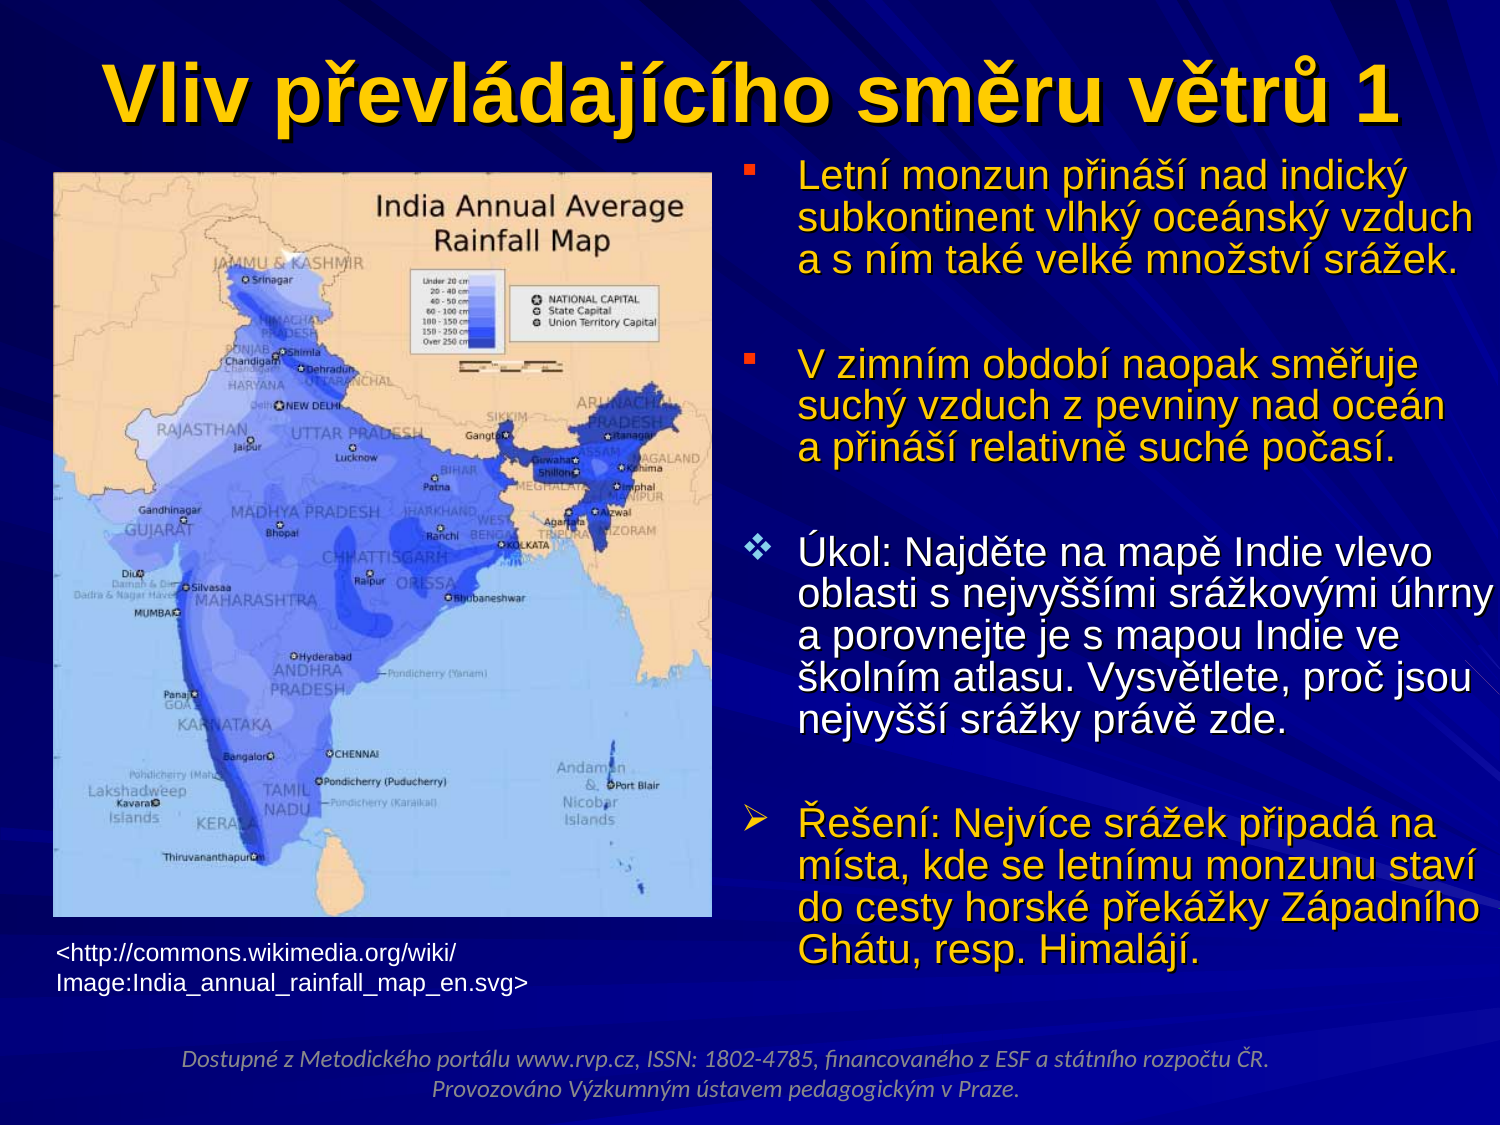

# Vliv převládajícího směru větrů 1
Letní monzun přináší nad indický subkontinent vlhký oceánský vzduch a s ním také velké množství srážek.
V zimním období naopak směřuje suchý vzduch z pevniny nad oceán
a přináší relativně suché počasí.
Úkol: Najděte na mapě Indie vlevo oblasti s nejvyššími srážkovými úhrny a porovnejte je s mapou Indie ve školním atlasu. Vysvětlete, proč jsou nejvyšší srážky právě zde.
Řešení: Nejvíce srážek připadá na místa, kde se letnímu monzunu staví do cesty horské překážky Západního Ghátu, resp. Himalájí.
<http://commons.wikimedia.org/wiki/Image:India_annual_rainfall_map_en.svg>
Dostupné z Metodického portálu www.rvp.cz, ISSN: 1802-4785, financovaného z ESF a státního rozpočtu ČR. Provozováno Výzkumným ústavem pedagogickým v Praze.